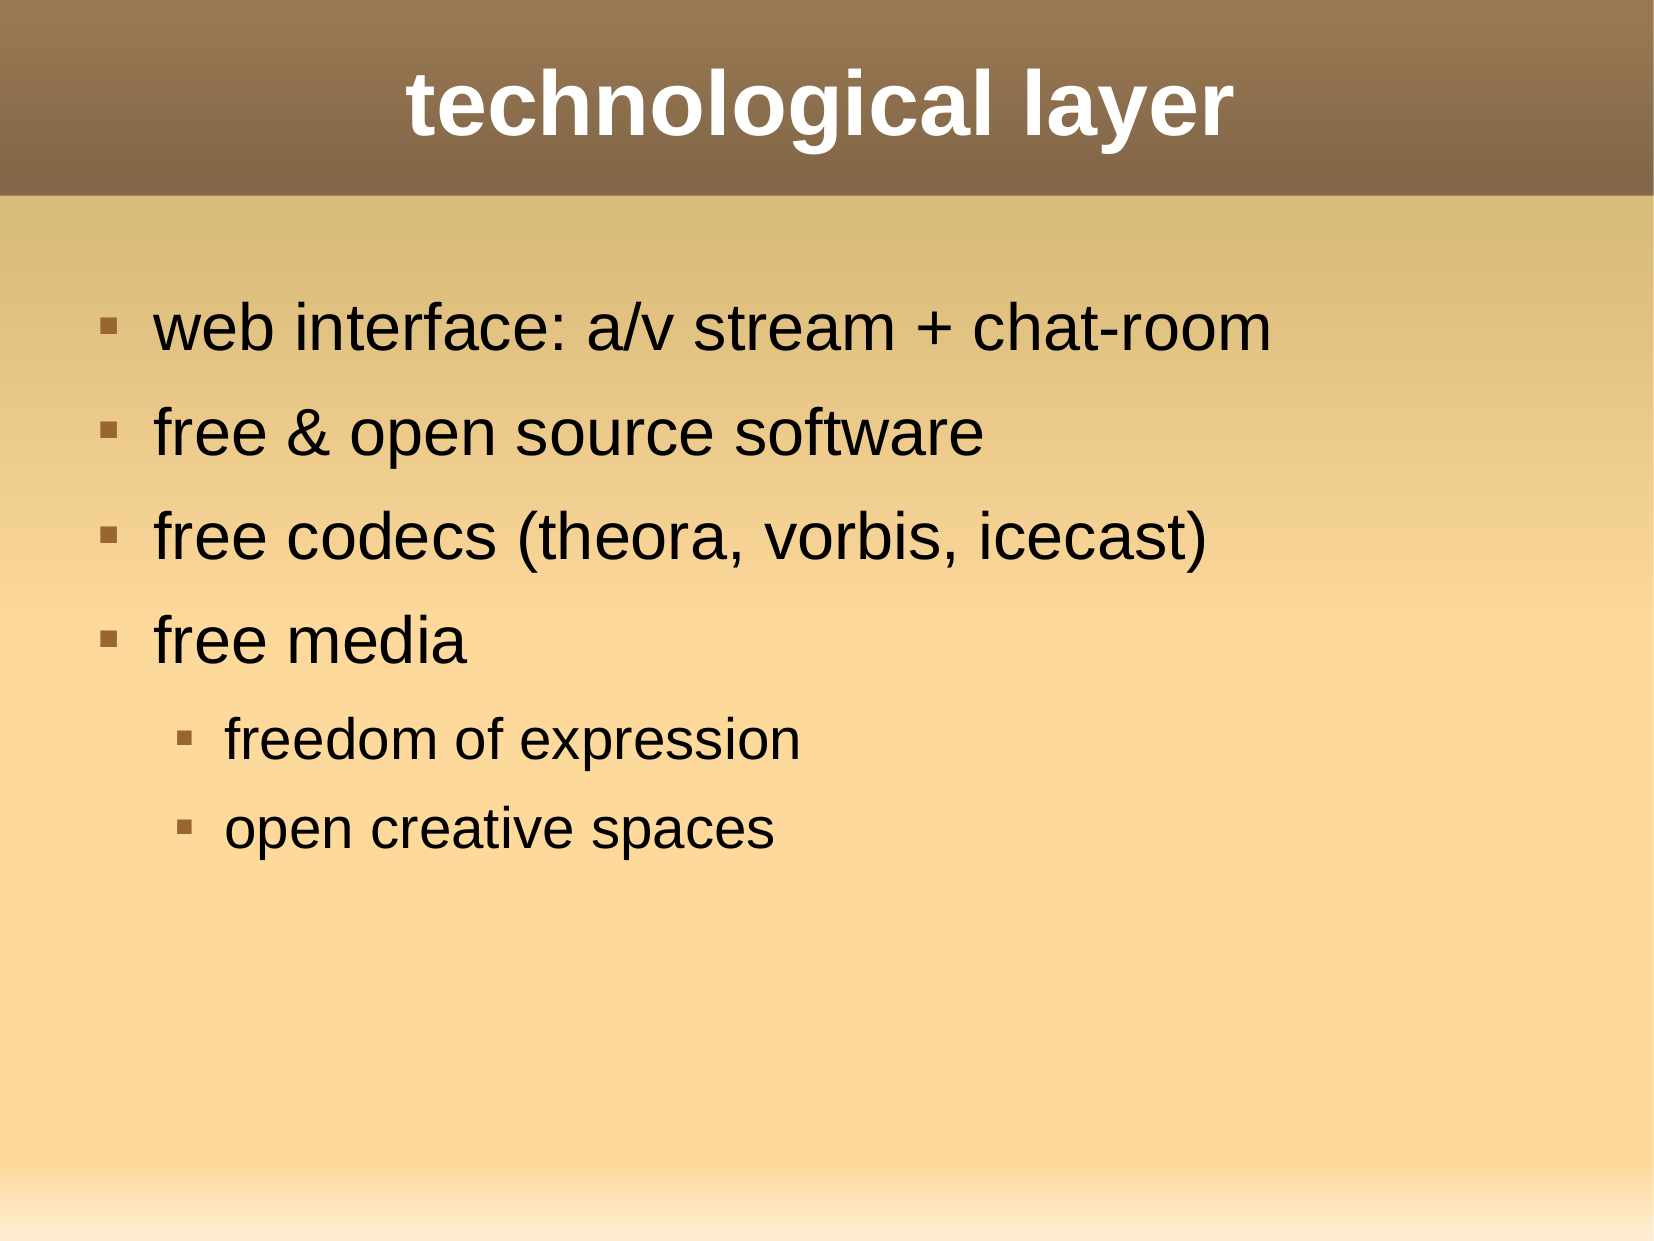

# technological layer
web interface: a/v stream + chat-room
free & open source software
free codecs (theora, vorbis, icecast)
free media
freedom of expression
open creative spaces